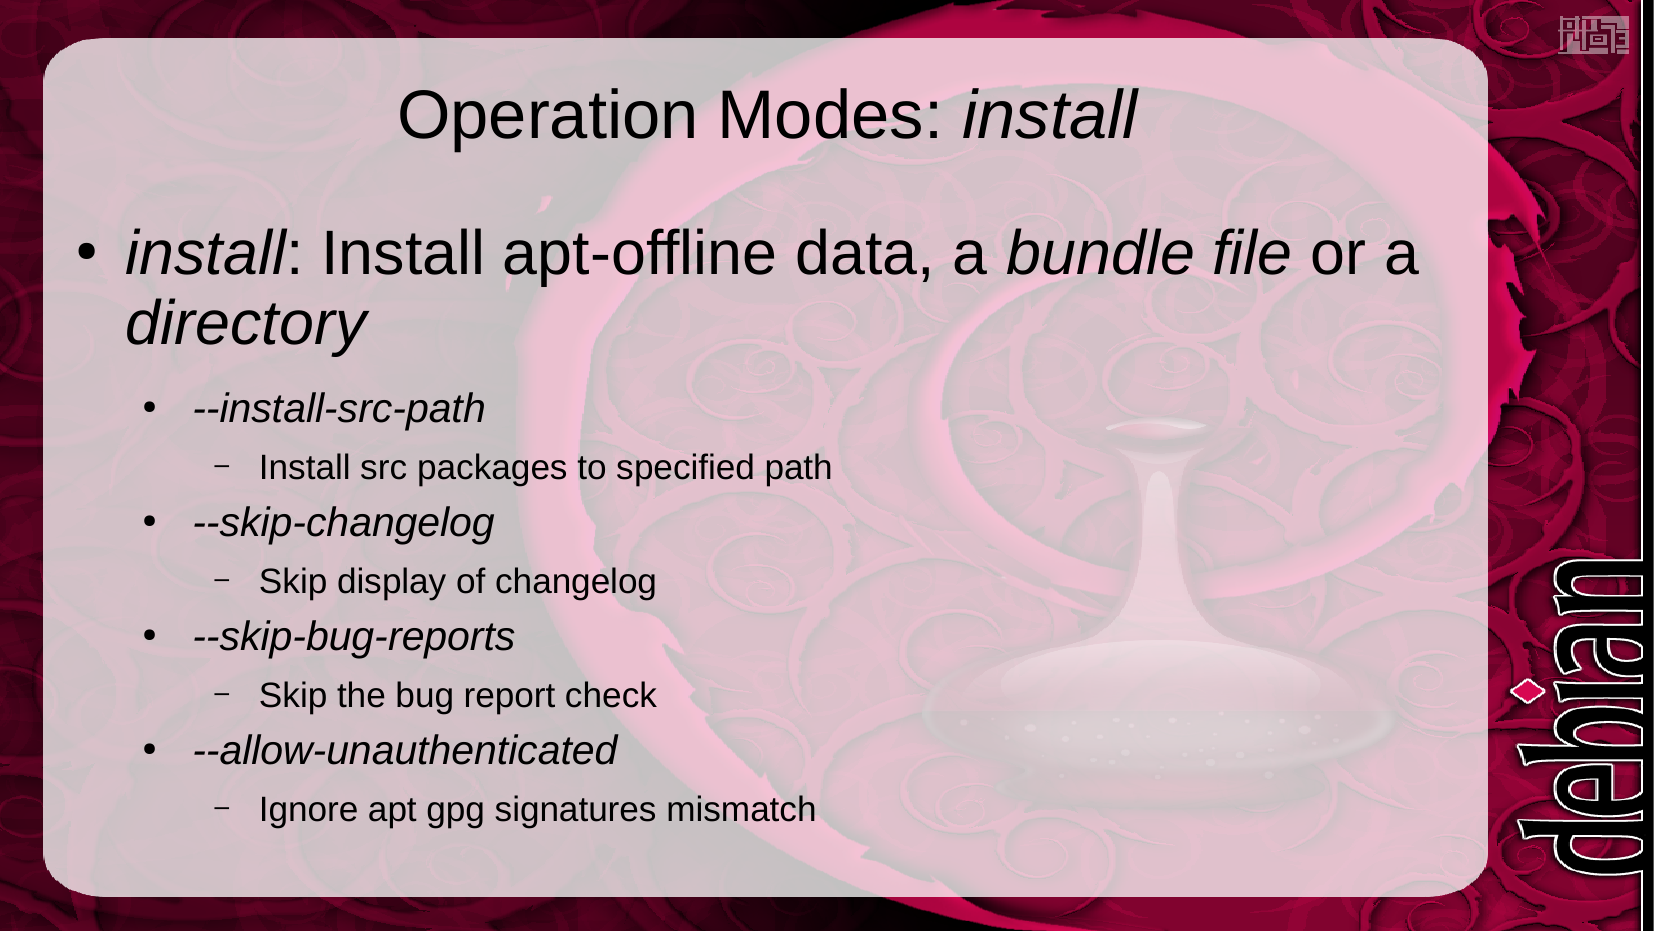

# Operation Modes: install
install: Install apt-offline data, a bundle file or a directory
--install-src-path
Install src packages to specified path
--skip-changelog
Skip display of changelog
--skip-bug-reports
Skip the bug report check
--allow-unauthenticated
Ignore apt gpg signatures mismatch